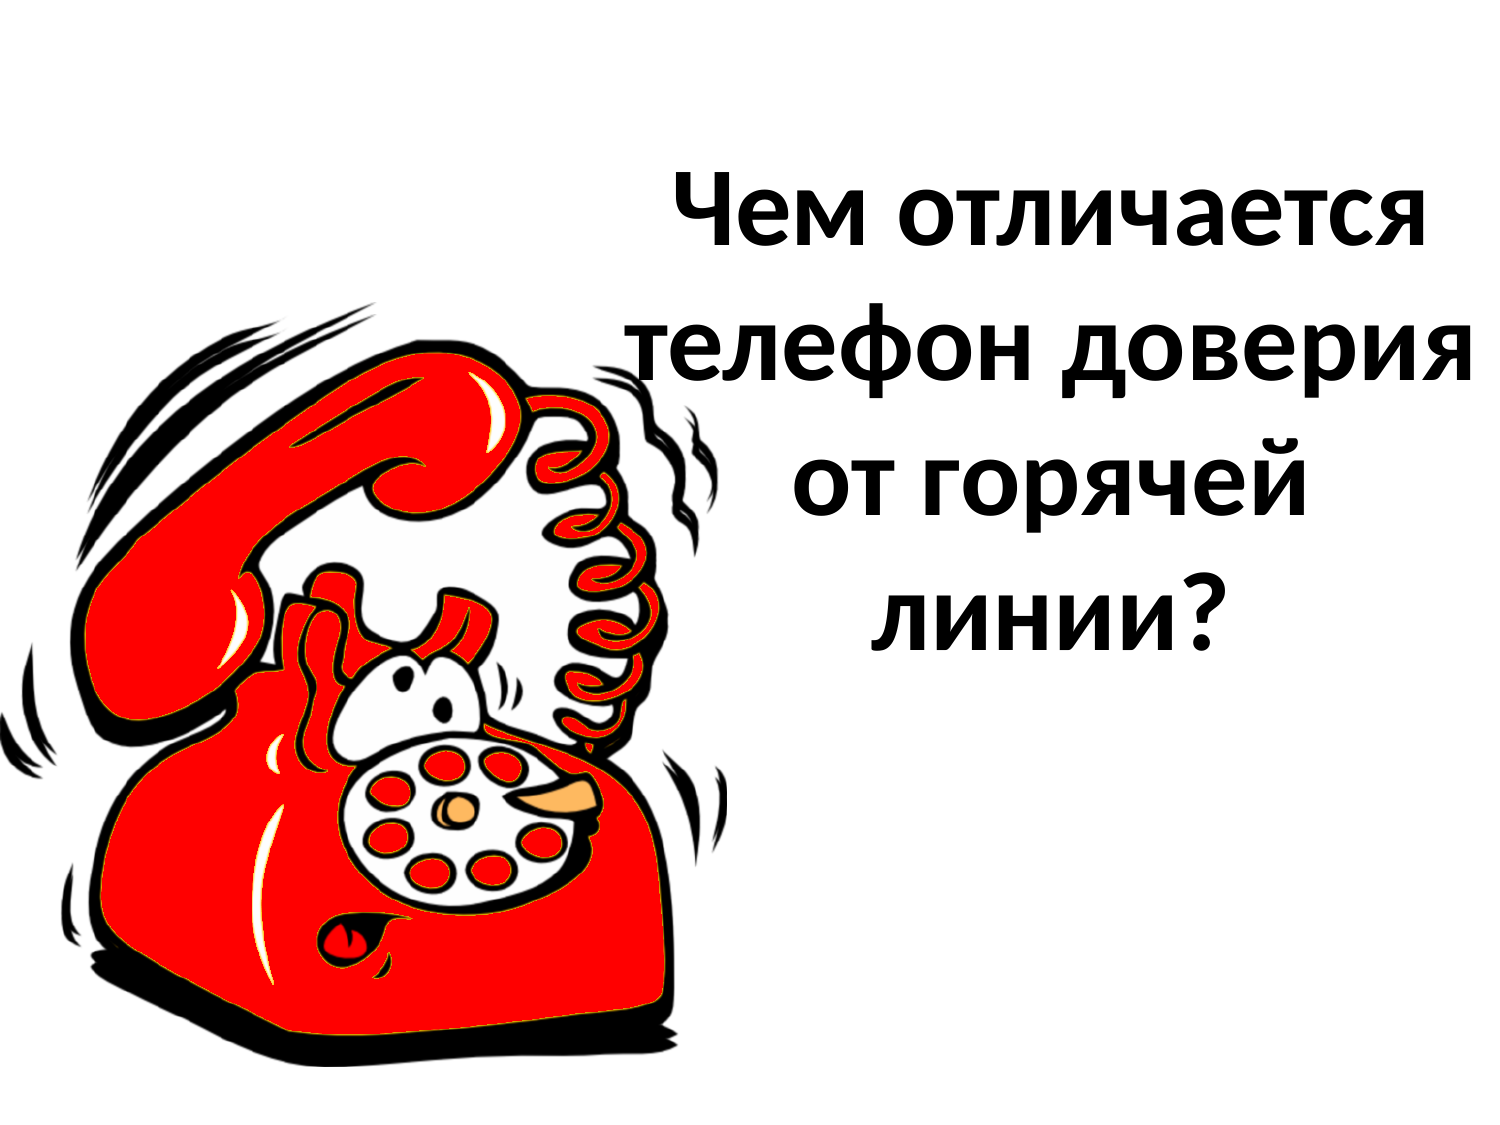

Чем отличается телефон доверия от горячей линии?